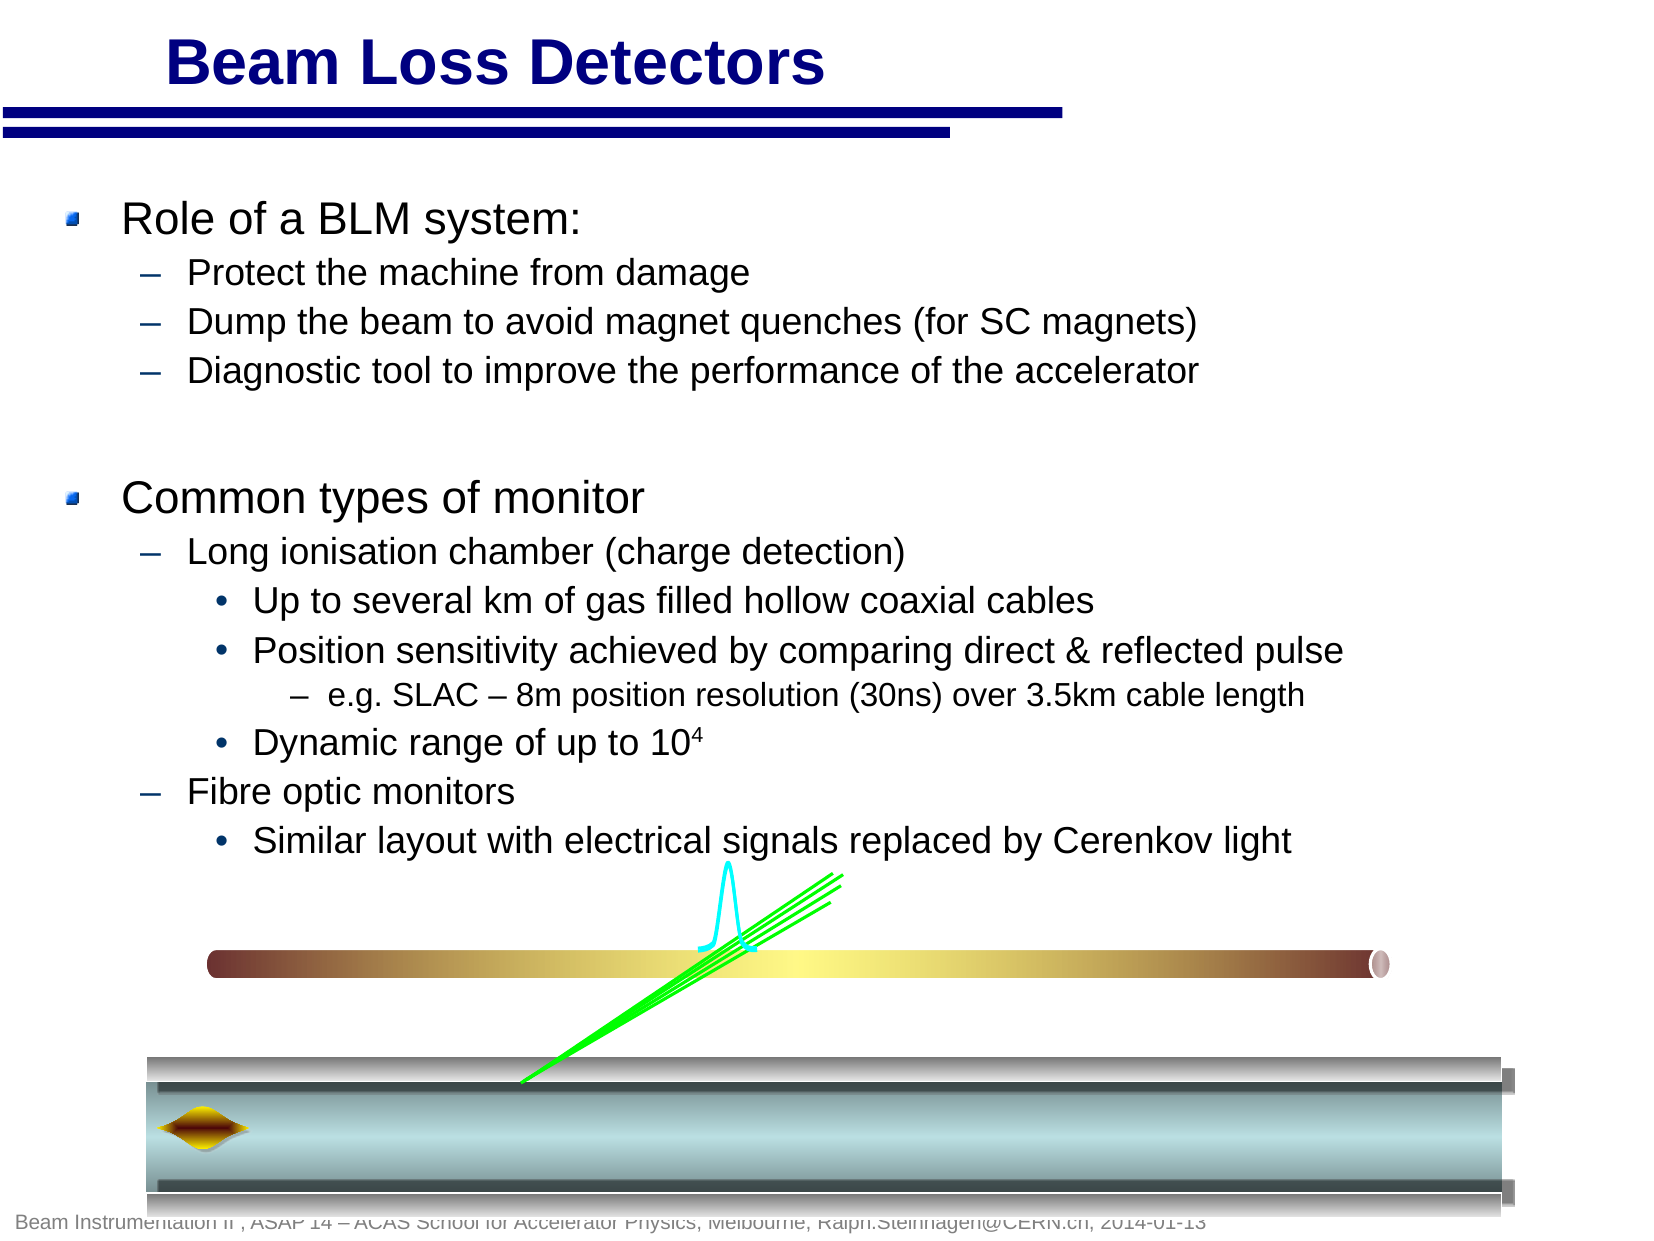

# Beam Loss Detectors
Role of a BLM system:
Protect the machine from damage
Dump the beam to avoid magnet quenches (for SC magnets)
Diagnostic tool to improve the performance of the accelerator
Common types of monitor
Long ionisation chamber (charge detection)
Up to several km of gas filled hollow coaxial cables
Position sensitivity achieved by comparing direct & reflected pulse
e.g. SLAC – 8m position resolution (30ns) over 3.5km cable length
Dynamic range of up to 104
Fibre optic monitors
Similar layout with electrical signals replaced by Cerenkov light